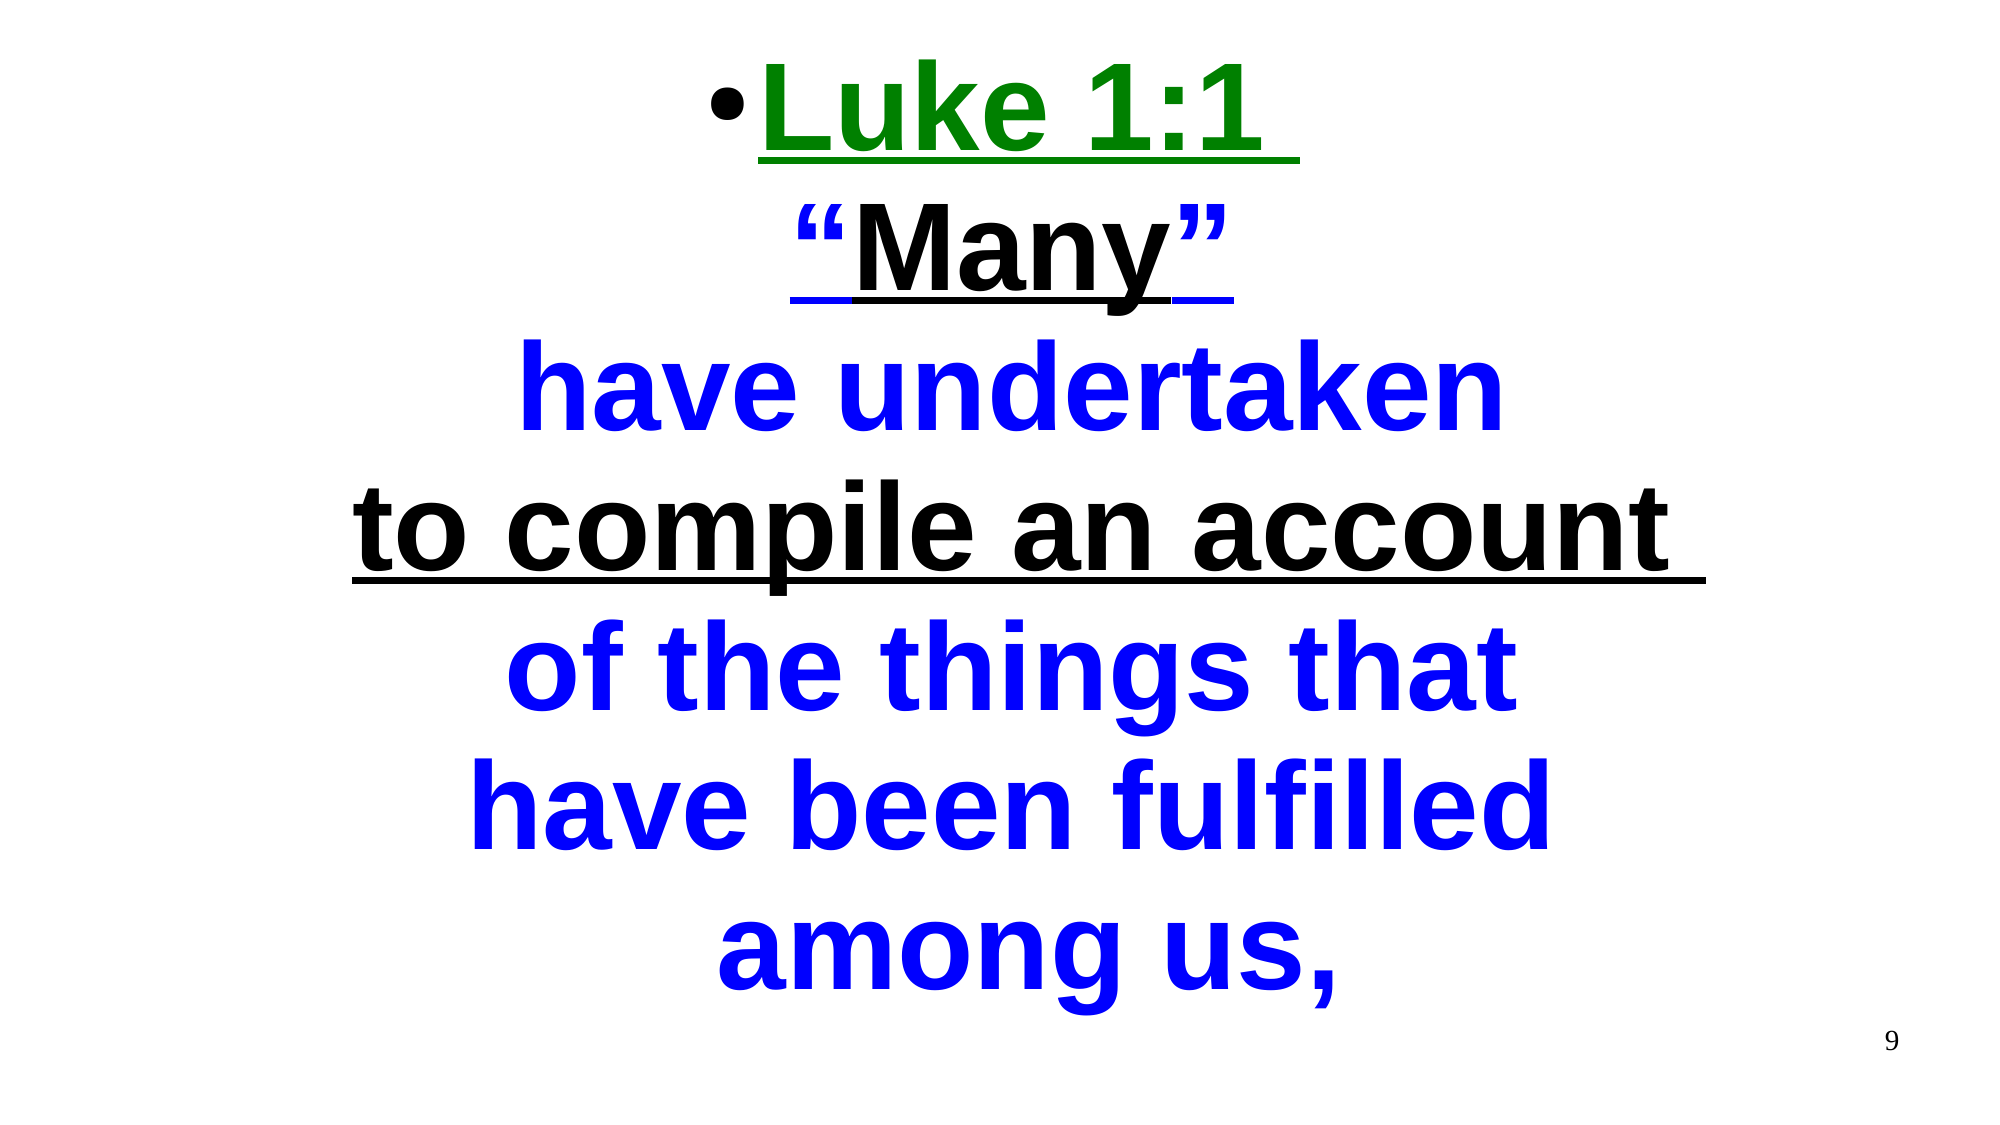

# Luke 1:1 “Many” have undertaken to compile an account of the things that have been fulfilled among us,
9